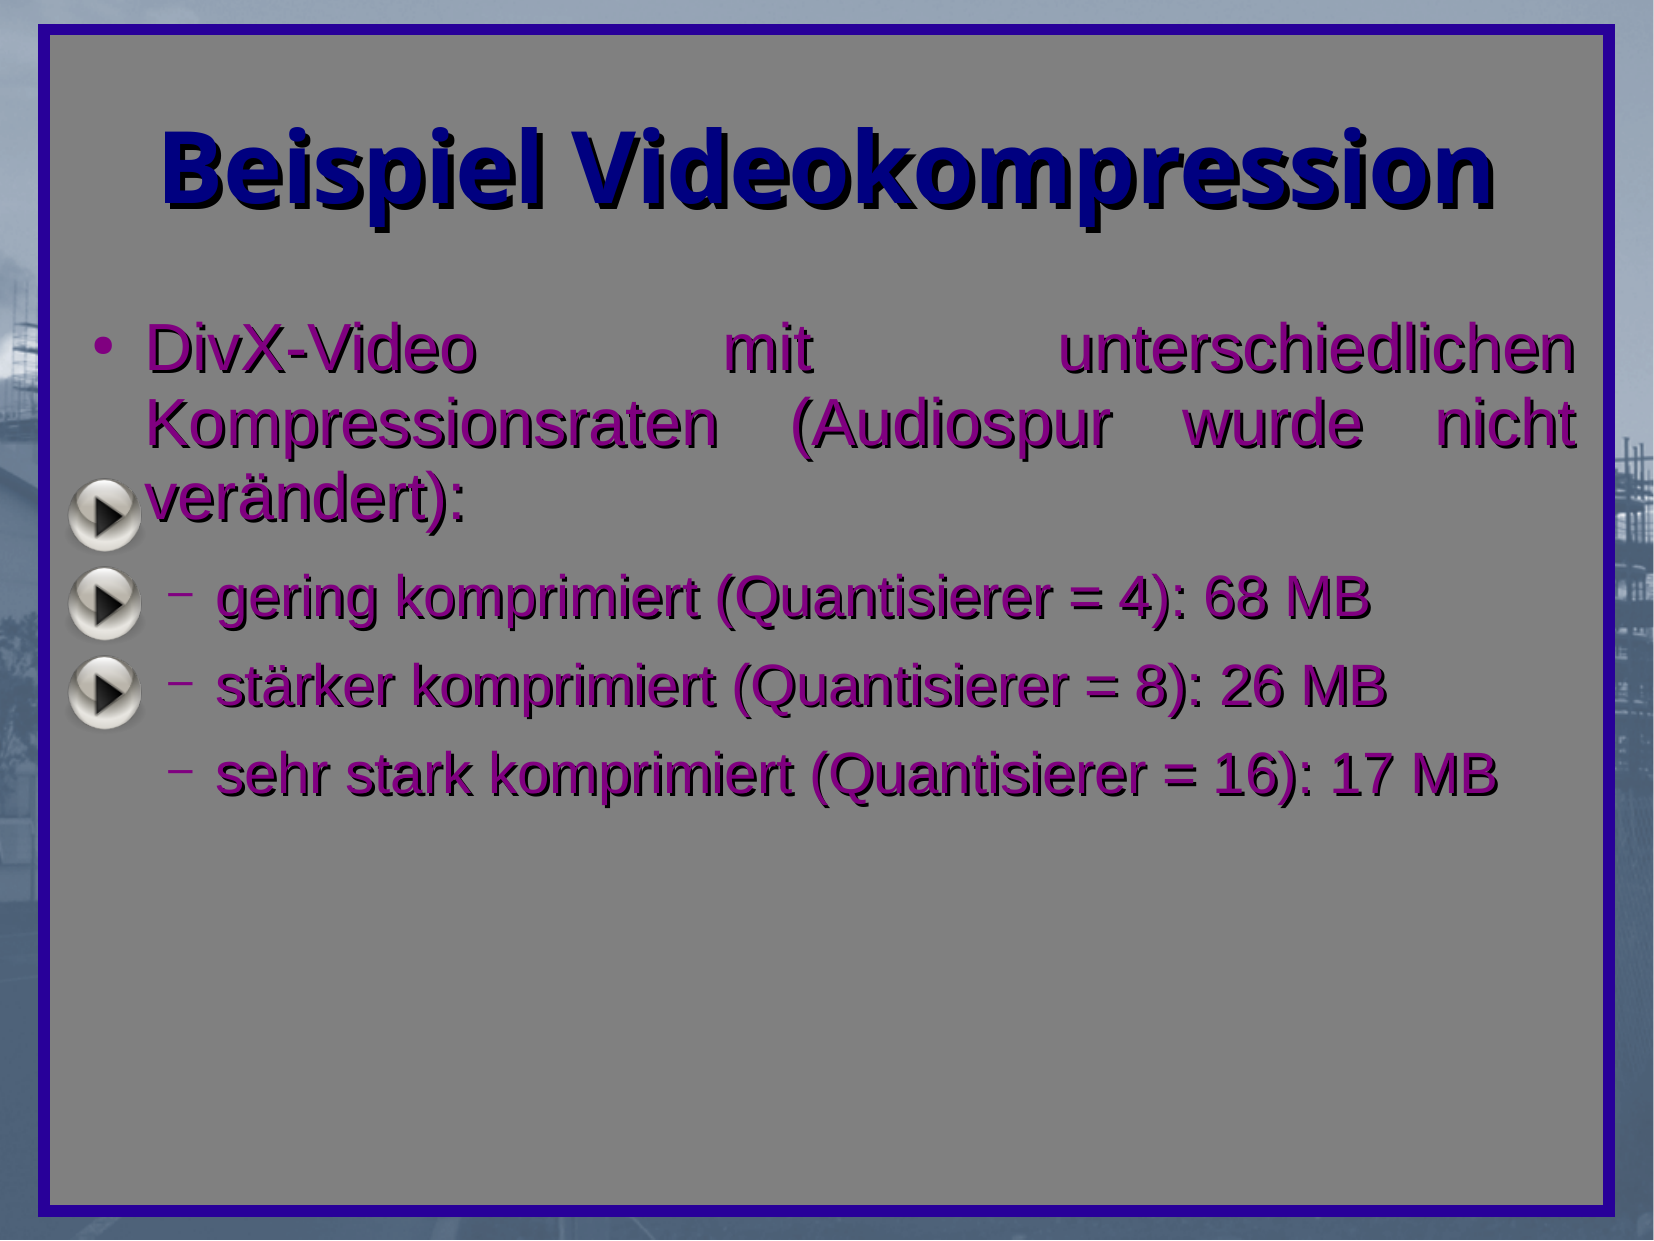

# Beispiel Videokompression
DivX-Video mit unterschiedlichen Kompressionsraten (Audiospur wurde nicht verändert):
gering komprimiert (Quantisierer = 4): 68 MB
stärker komprimiert (Quantisierer = 8): 26 MB
sehr stark komprimiert (Quantisierer = 16): 17 MB